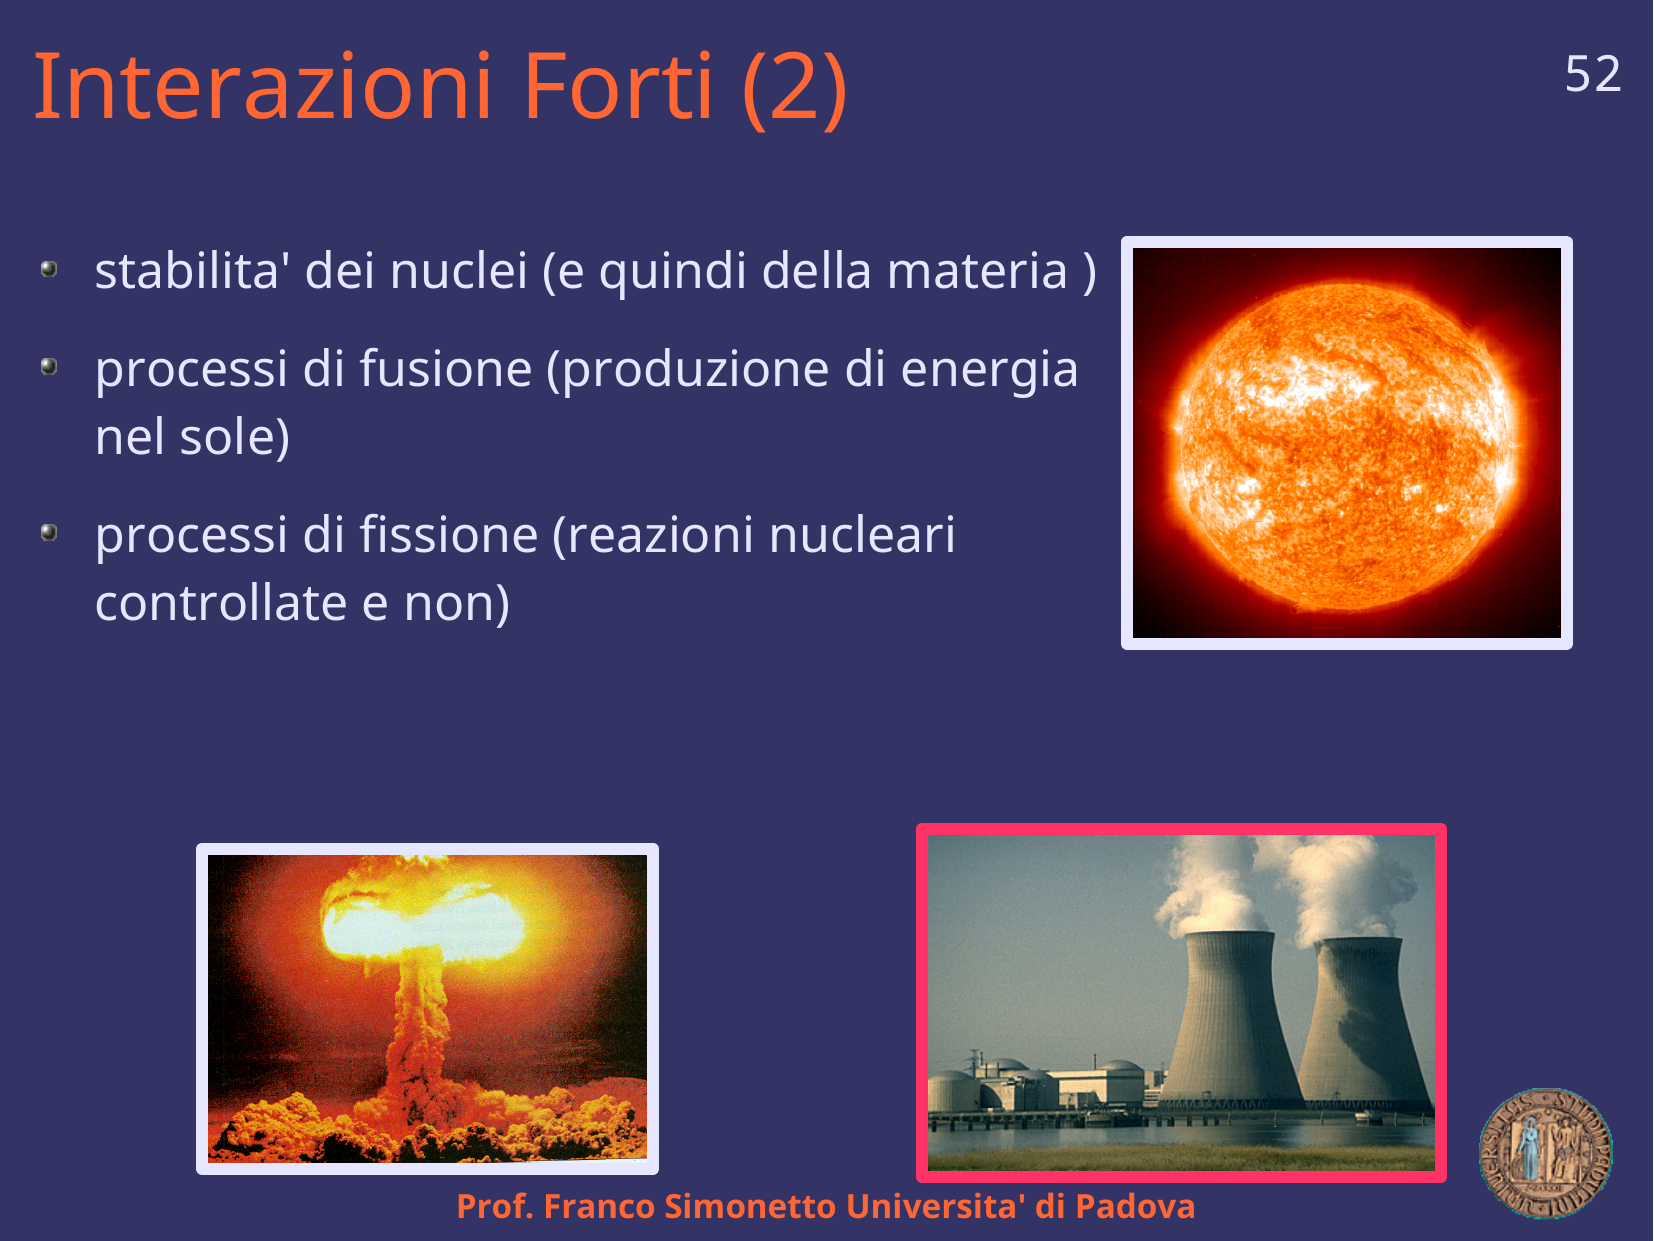

# Interazioni Forti (2)
52
stabilita' dei nuclei (e quindi della materia )
processi di fusione (produzione di energia nel sole)
processi di fissione (reazioni nucleari controllate e non)